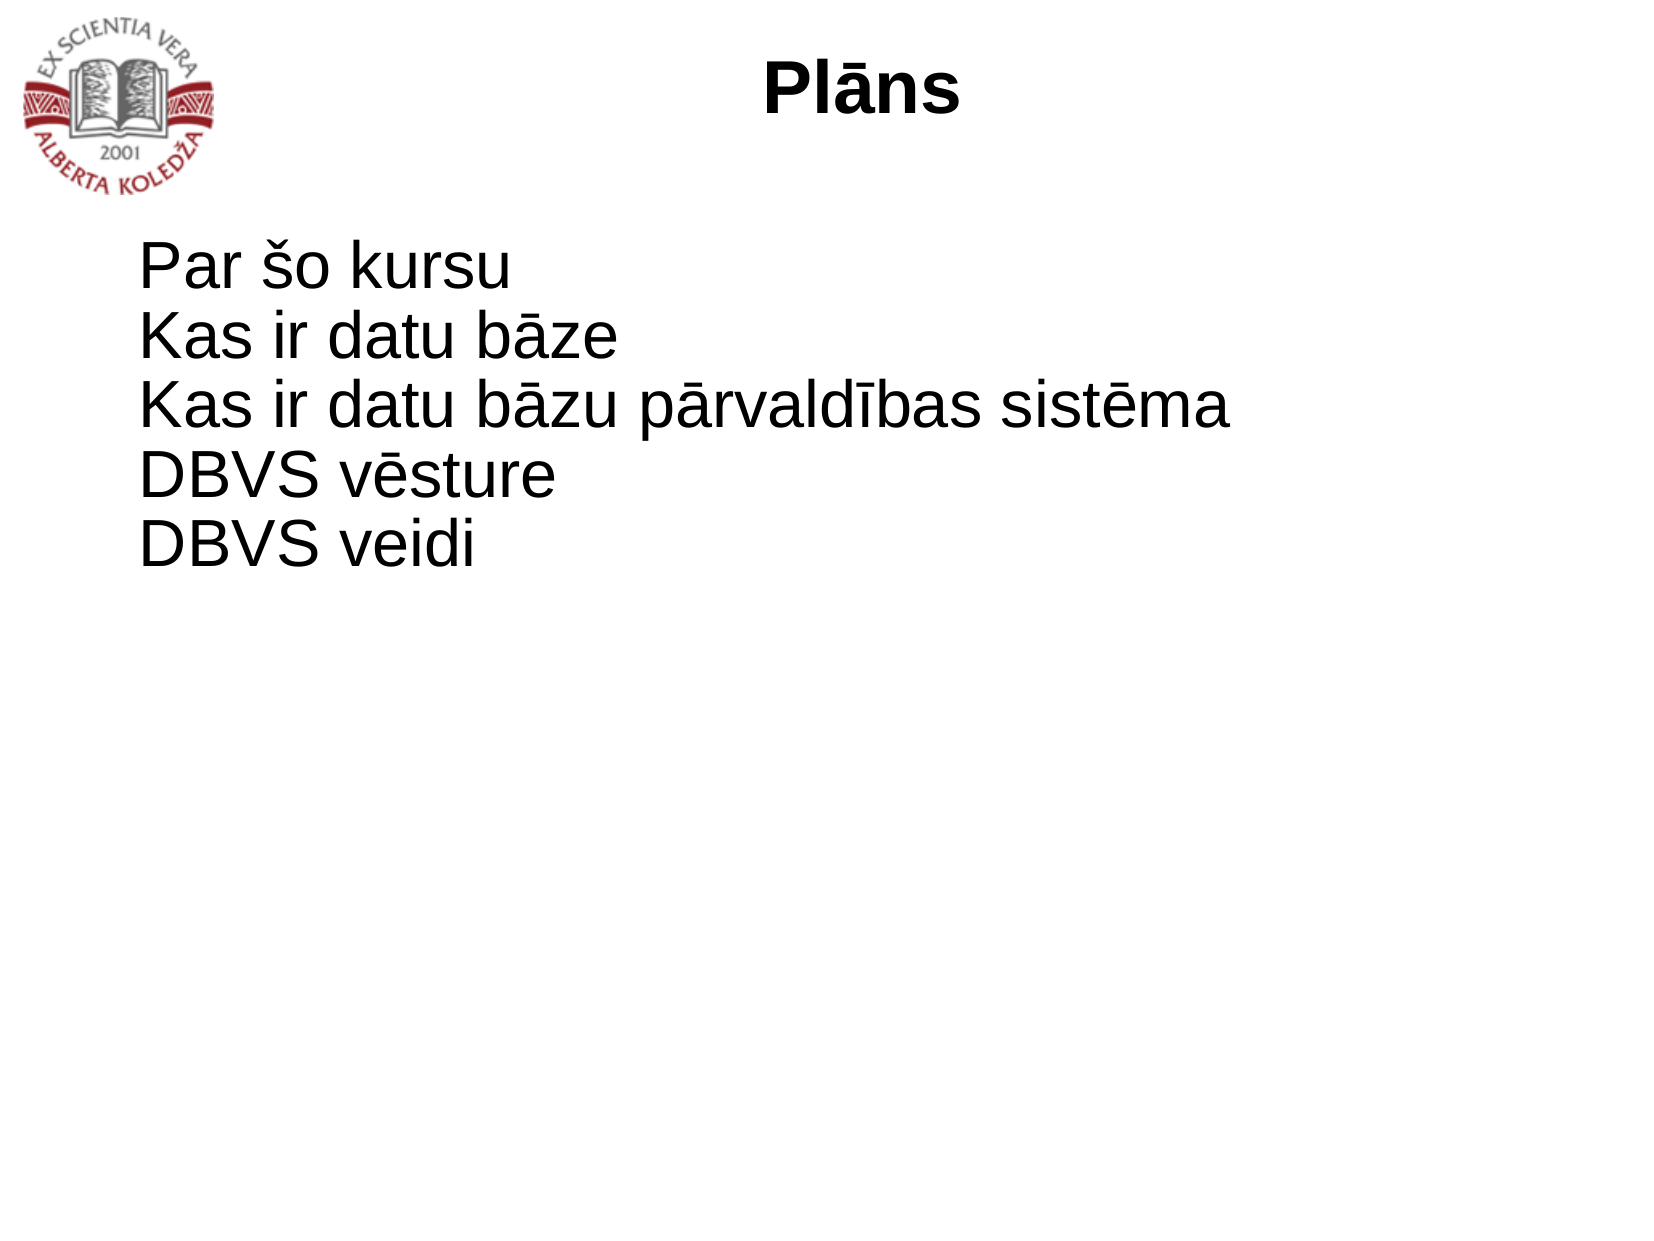

# Plāns
Par šo kursu
Kas ir datu bāze
Kas ir datu bāzu pārvaldības sistēma
DBVS vēsture
DBVS veidi